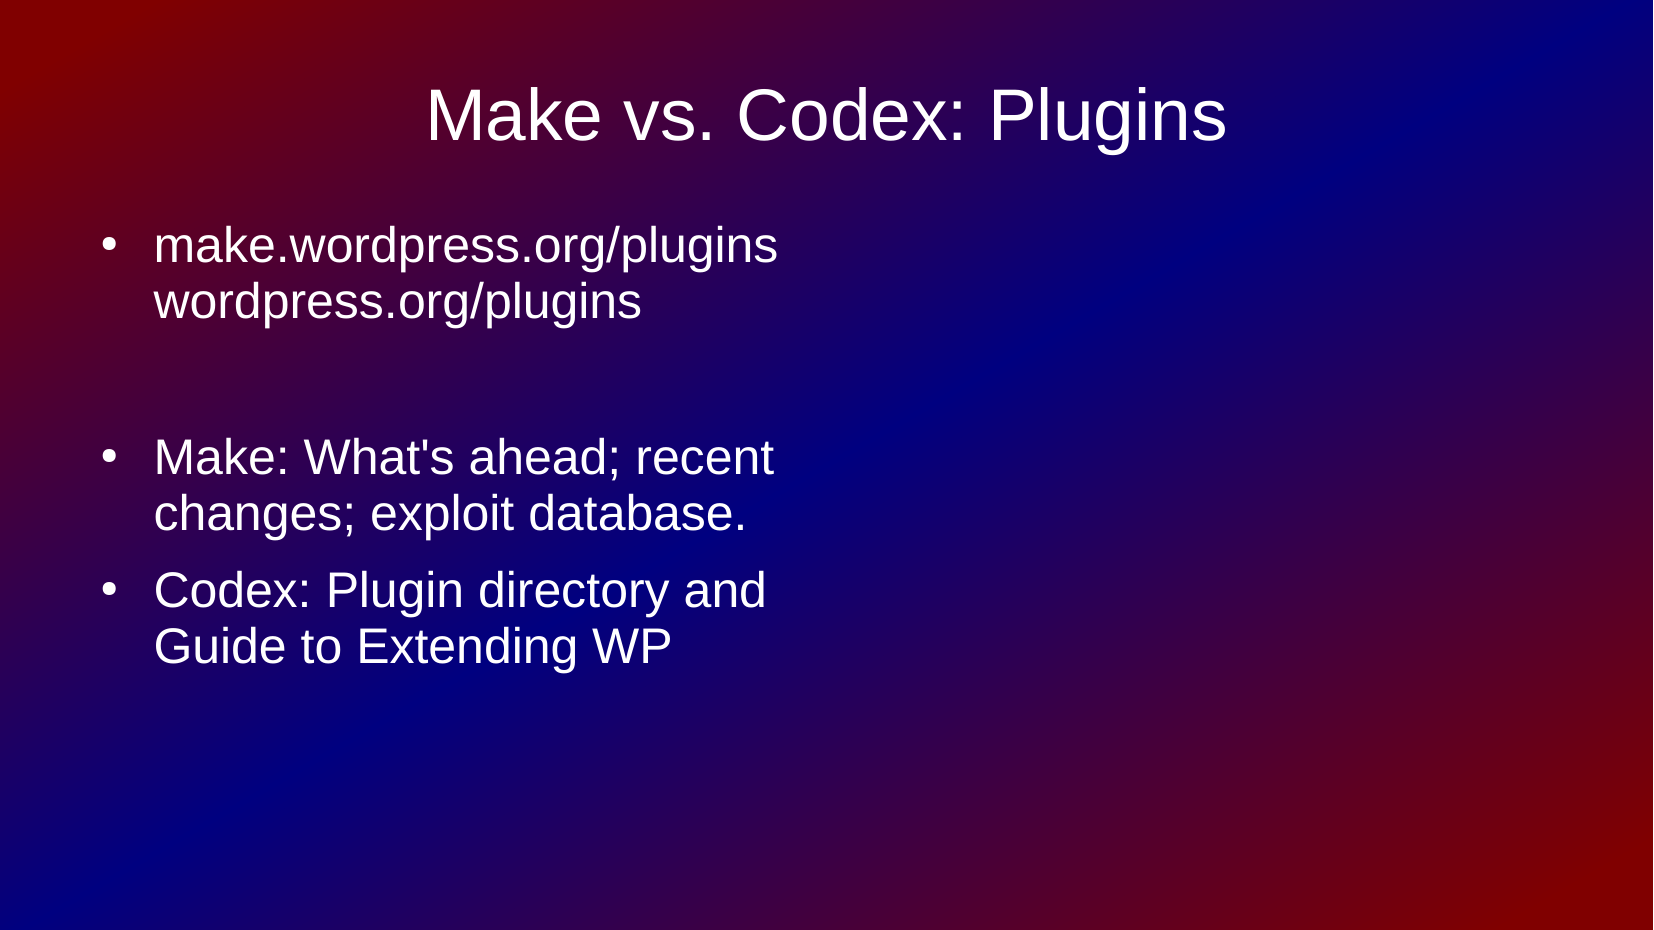

# Make vs. Codex: Plugins
make.wordpress.org/plugins
wordpress.org/plugins
Make: What's ahead; recent changes; exploit database.
Codex: Plugin directory and
Guide to Extending WP